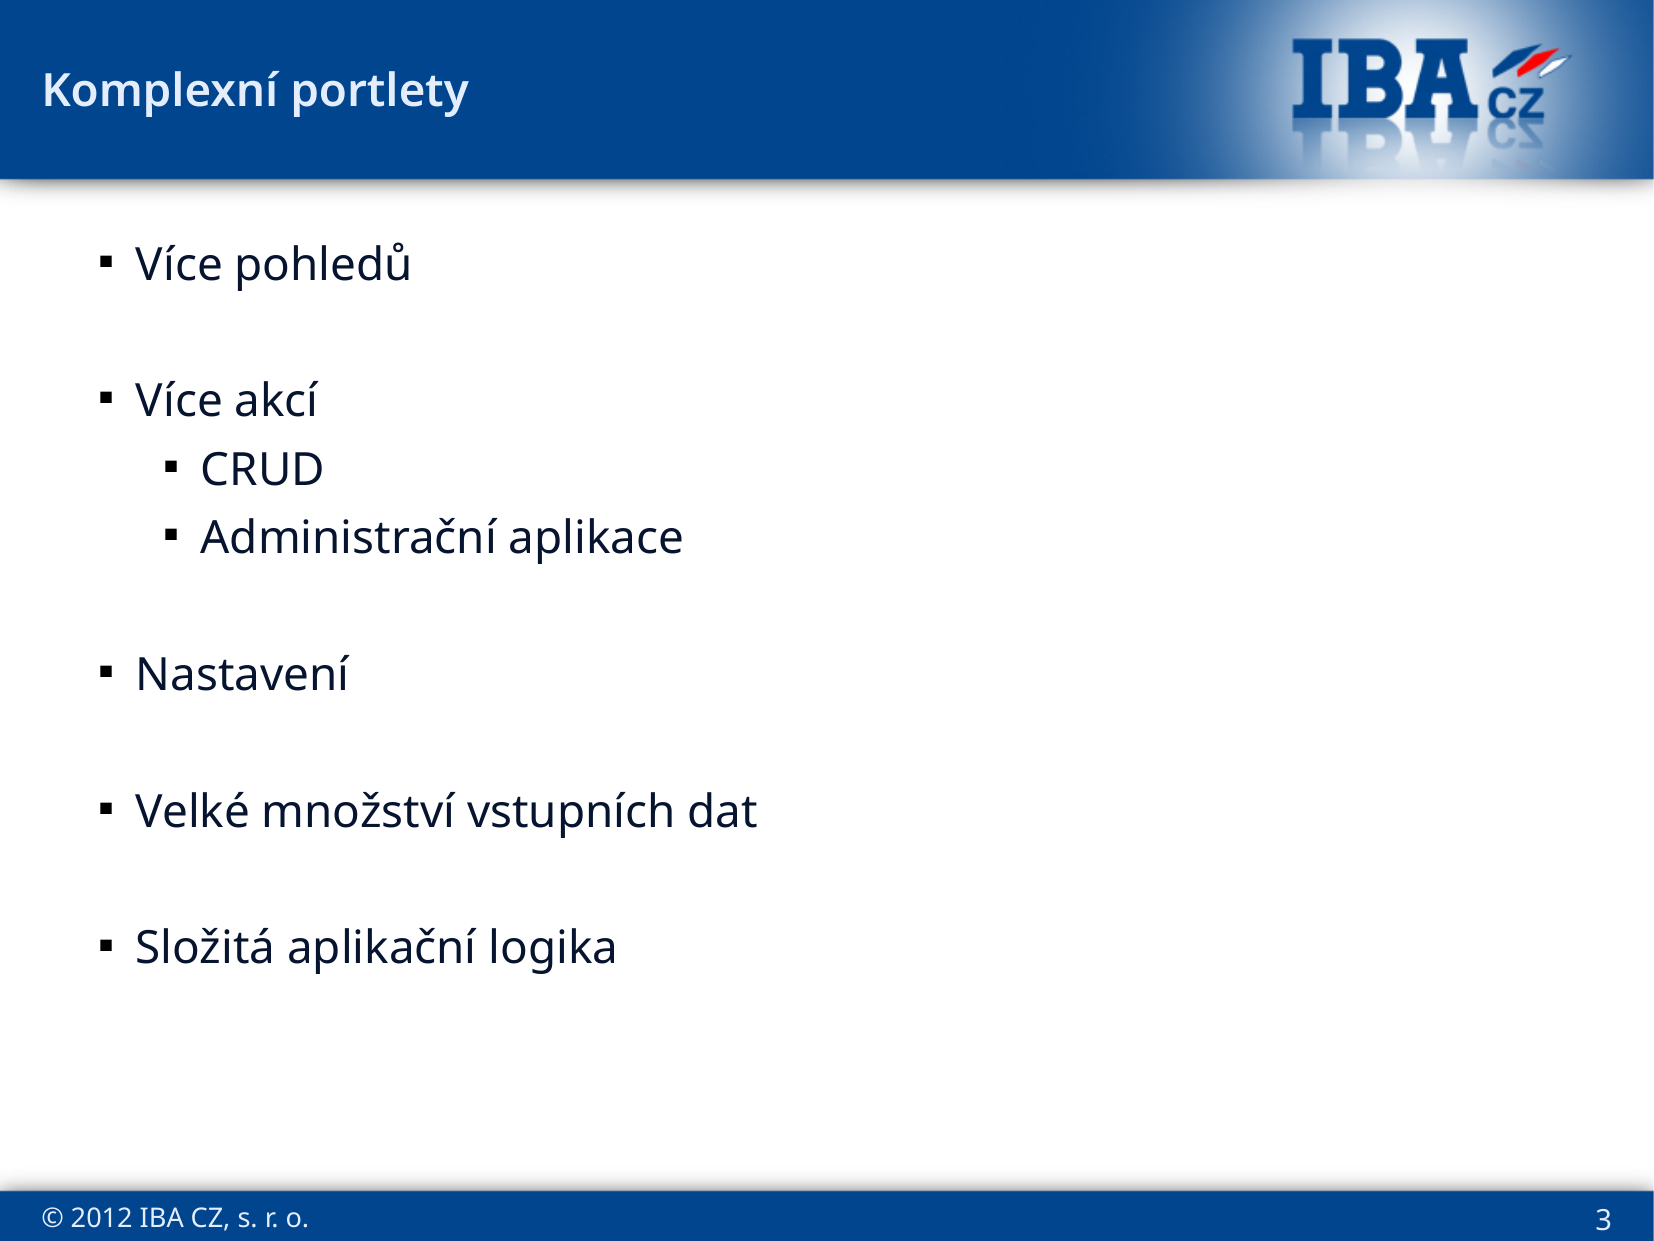

# Komplexní portlety
Více pohledů
Více akcí
CRUD
Administrační aplikace
Nastavení
Velké množství vstupních dat
Složitá aplikační logika
3